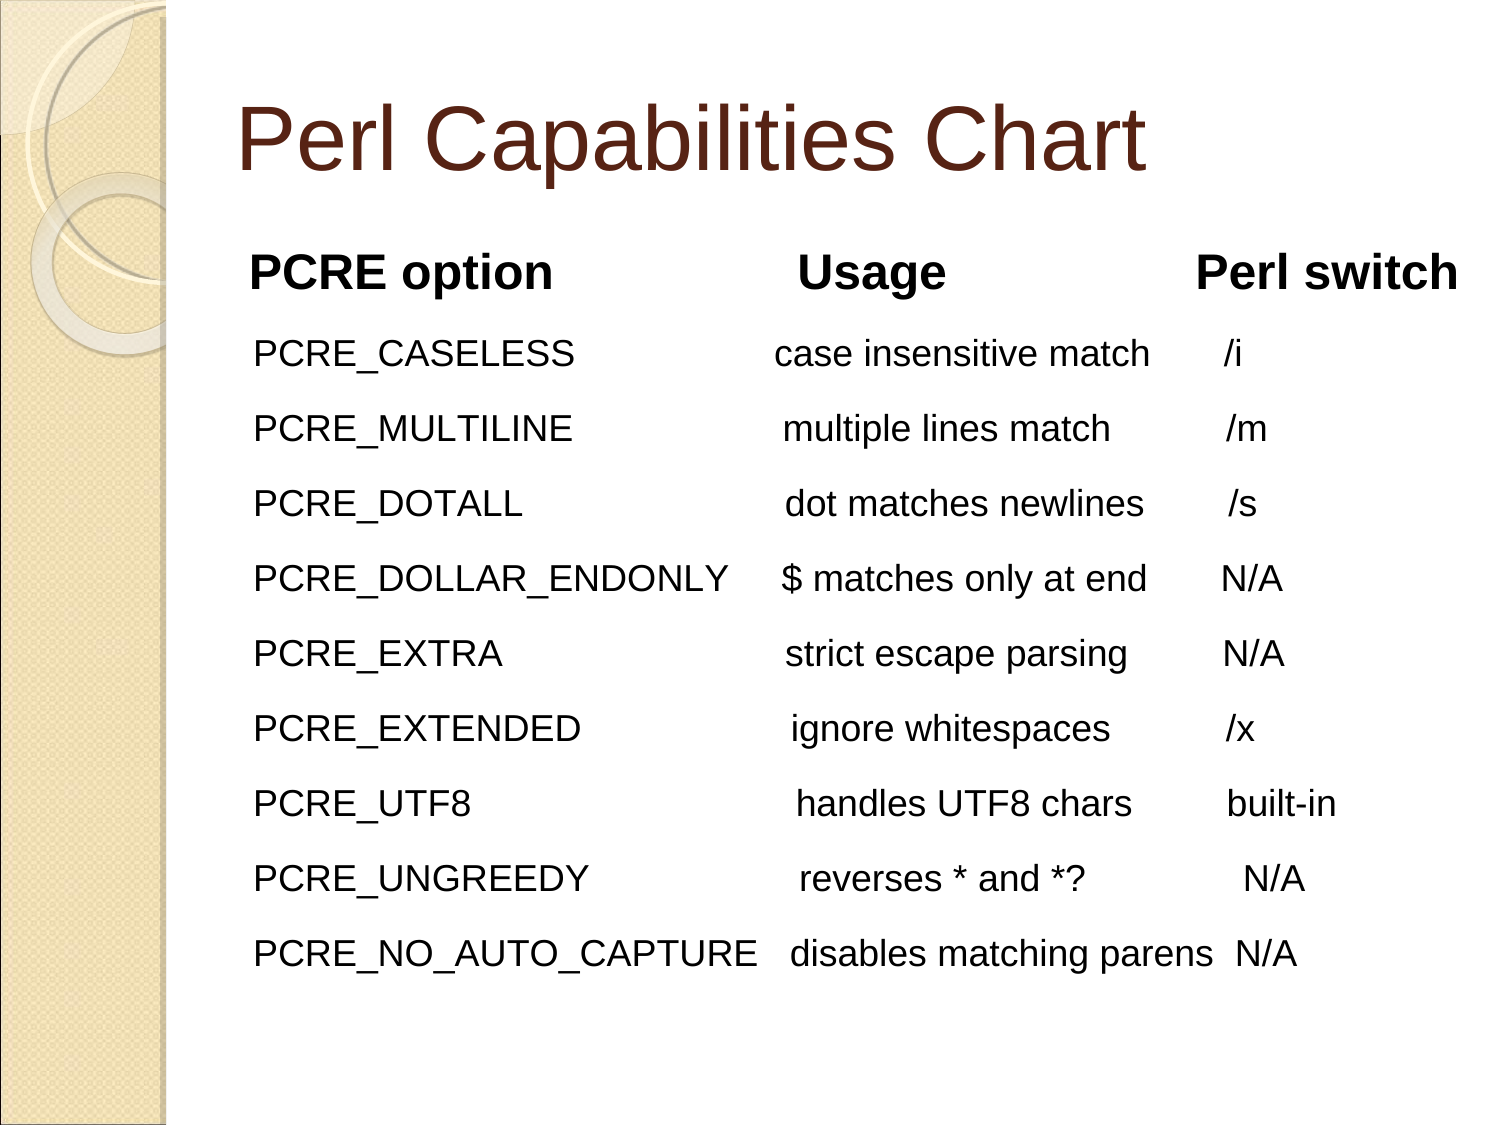

# Perl Capabilities Chart
PCRE option	 Usage	 Perl switch
PCRE_CASELESS case insensitive match /i
PCRE_MULTILINE multiple lines match /m
PCRE_DOTALL dot matches newlines /s
PCRE_DOLLAR_ENDONLY $ matches only at end N/A
PCRE_EXTRA strict escape parsing N/A
PCRE_EXTENDED ignore whitespaces /x
PCRE_UTF8 handles UTF8 chars built-in
PCRE_UNGREEDY reverses * and *? N/A
PCRE_NO_AUTO_CAPTURE disables matching parens N/A